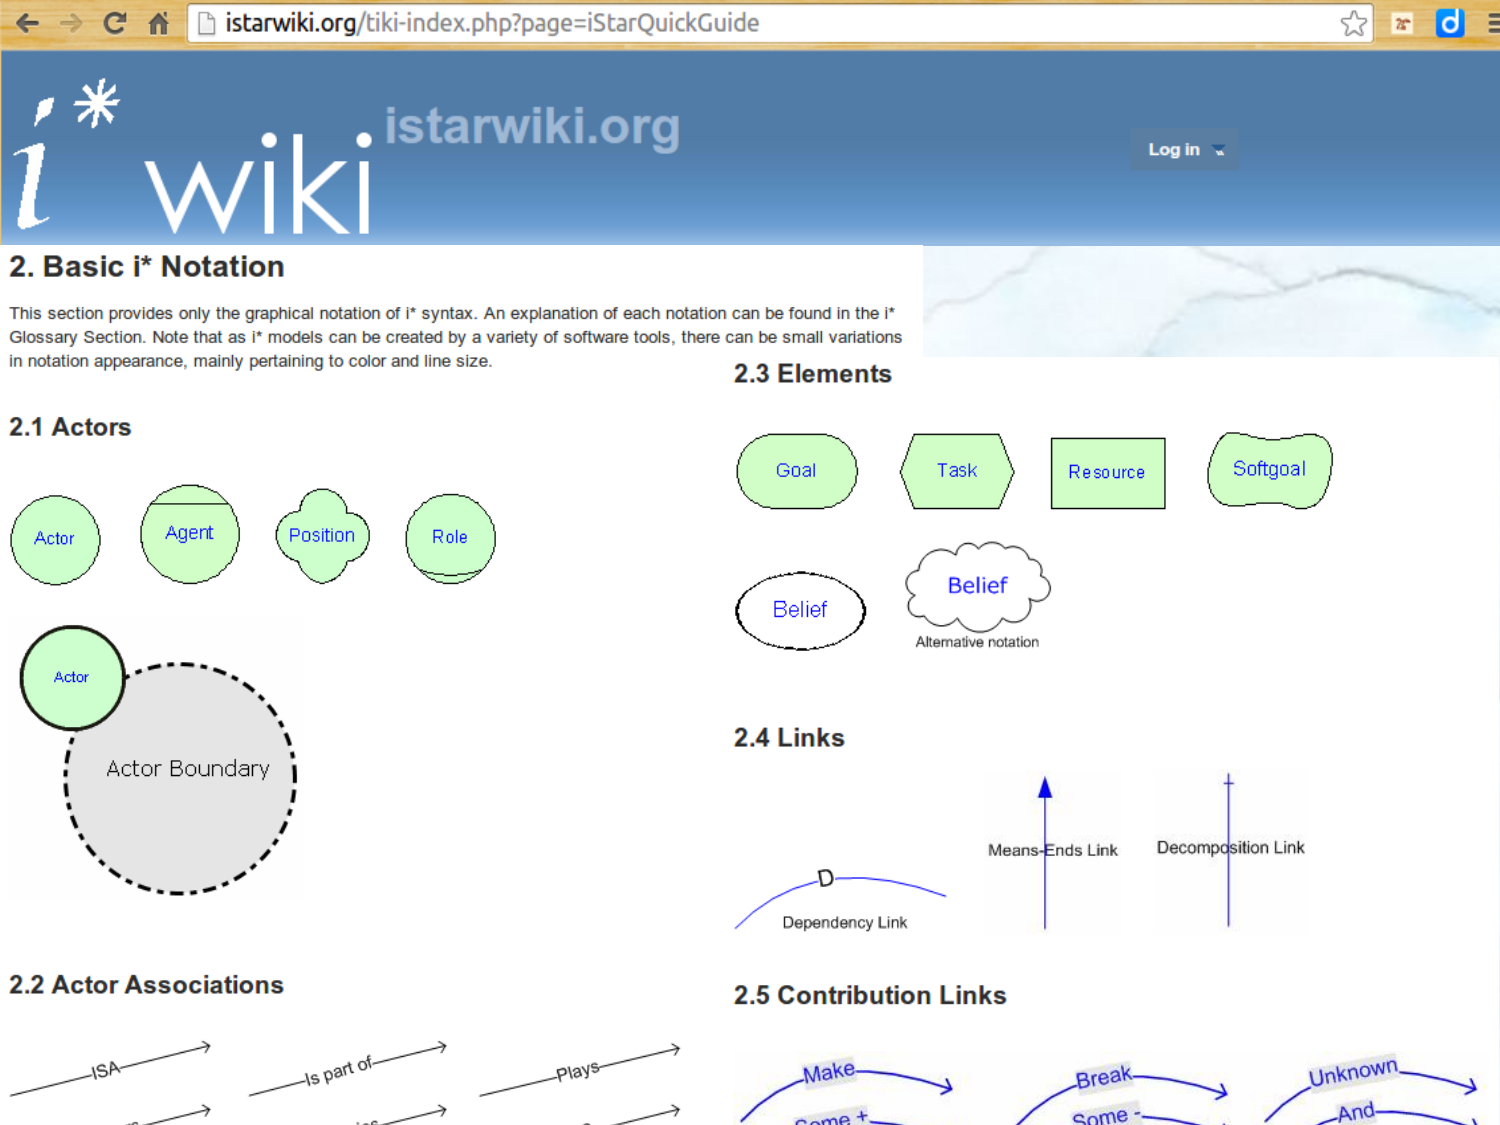

# iStar
Incubating Service Systems Thinking
July 2014
73